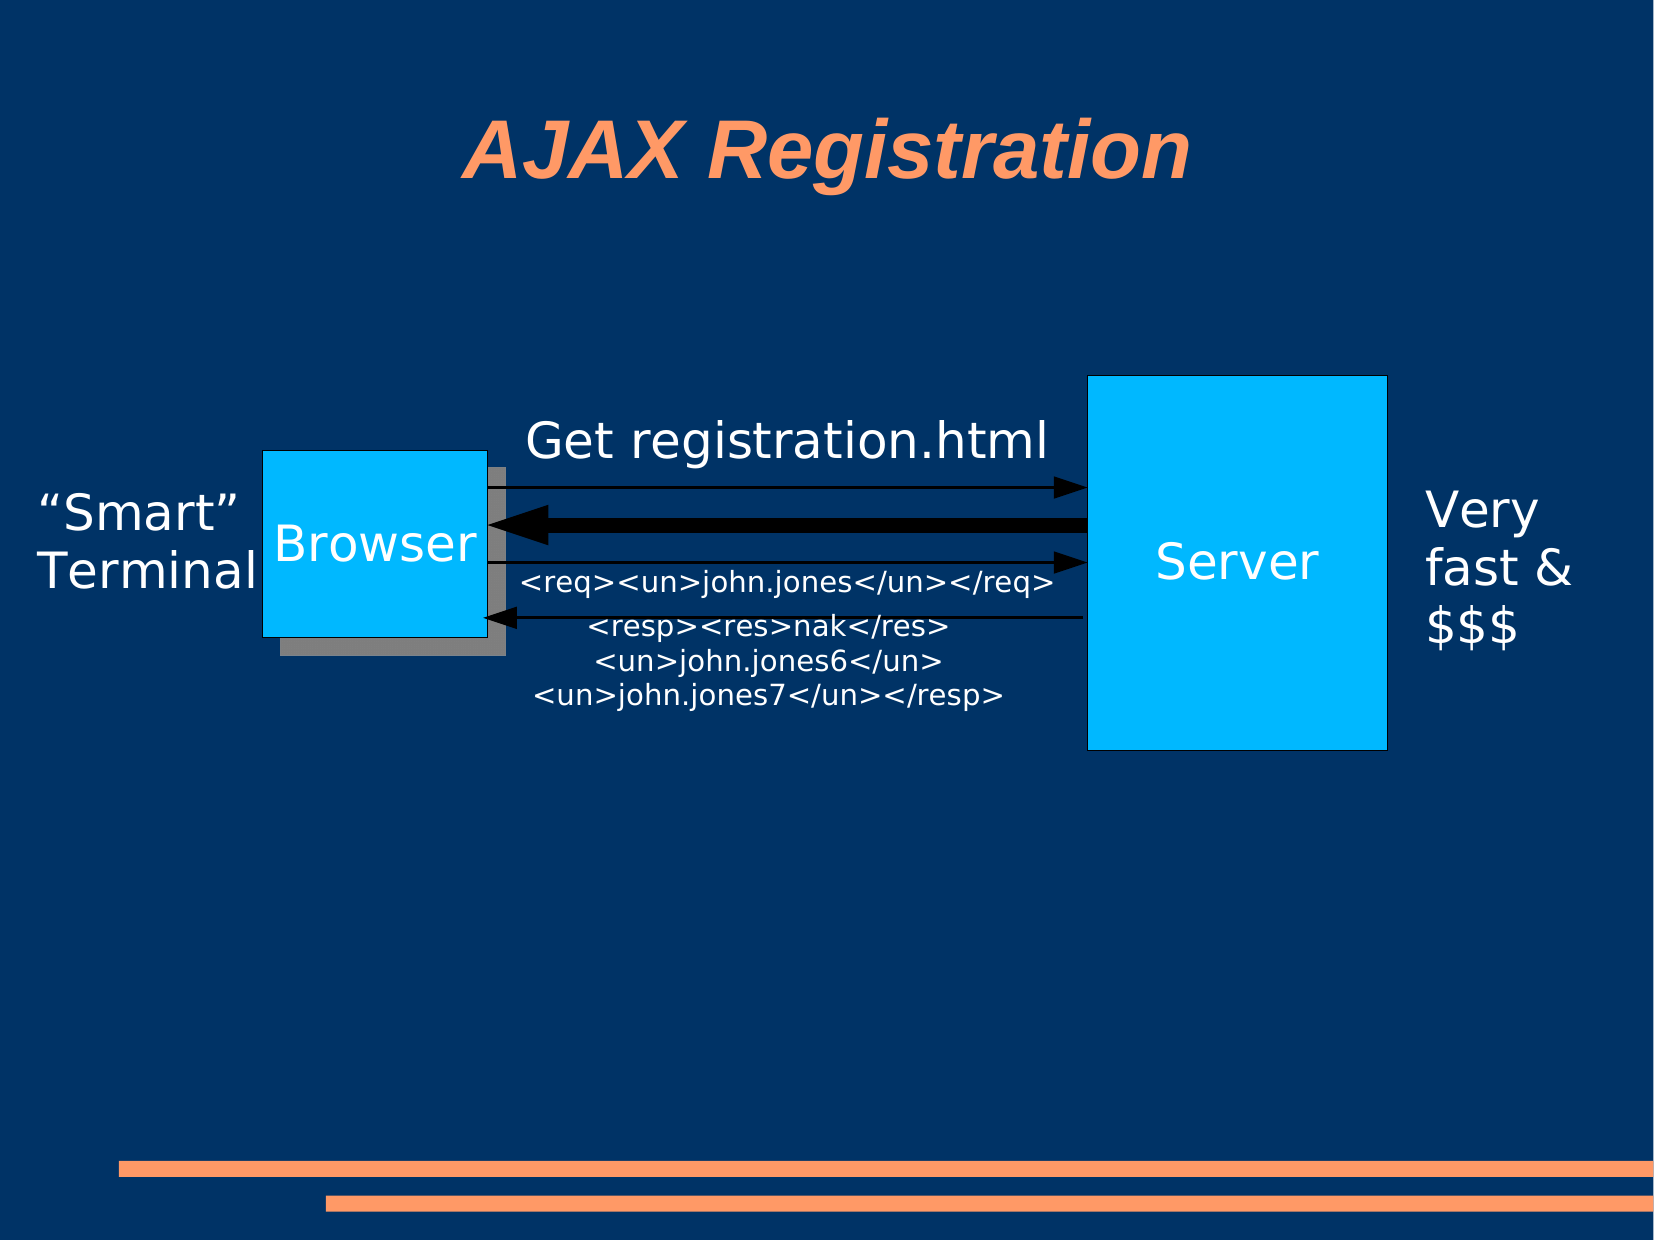

# AJAX Registration
Server
Get registration.html
Browser
Very
fast &
$$$
“Smart”
Terminal
<req><un>john.jones</un></req>
<resp><res>nak</res>
<un>john.jones6</un>
<un>john.jones7</un></resp>